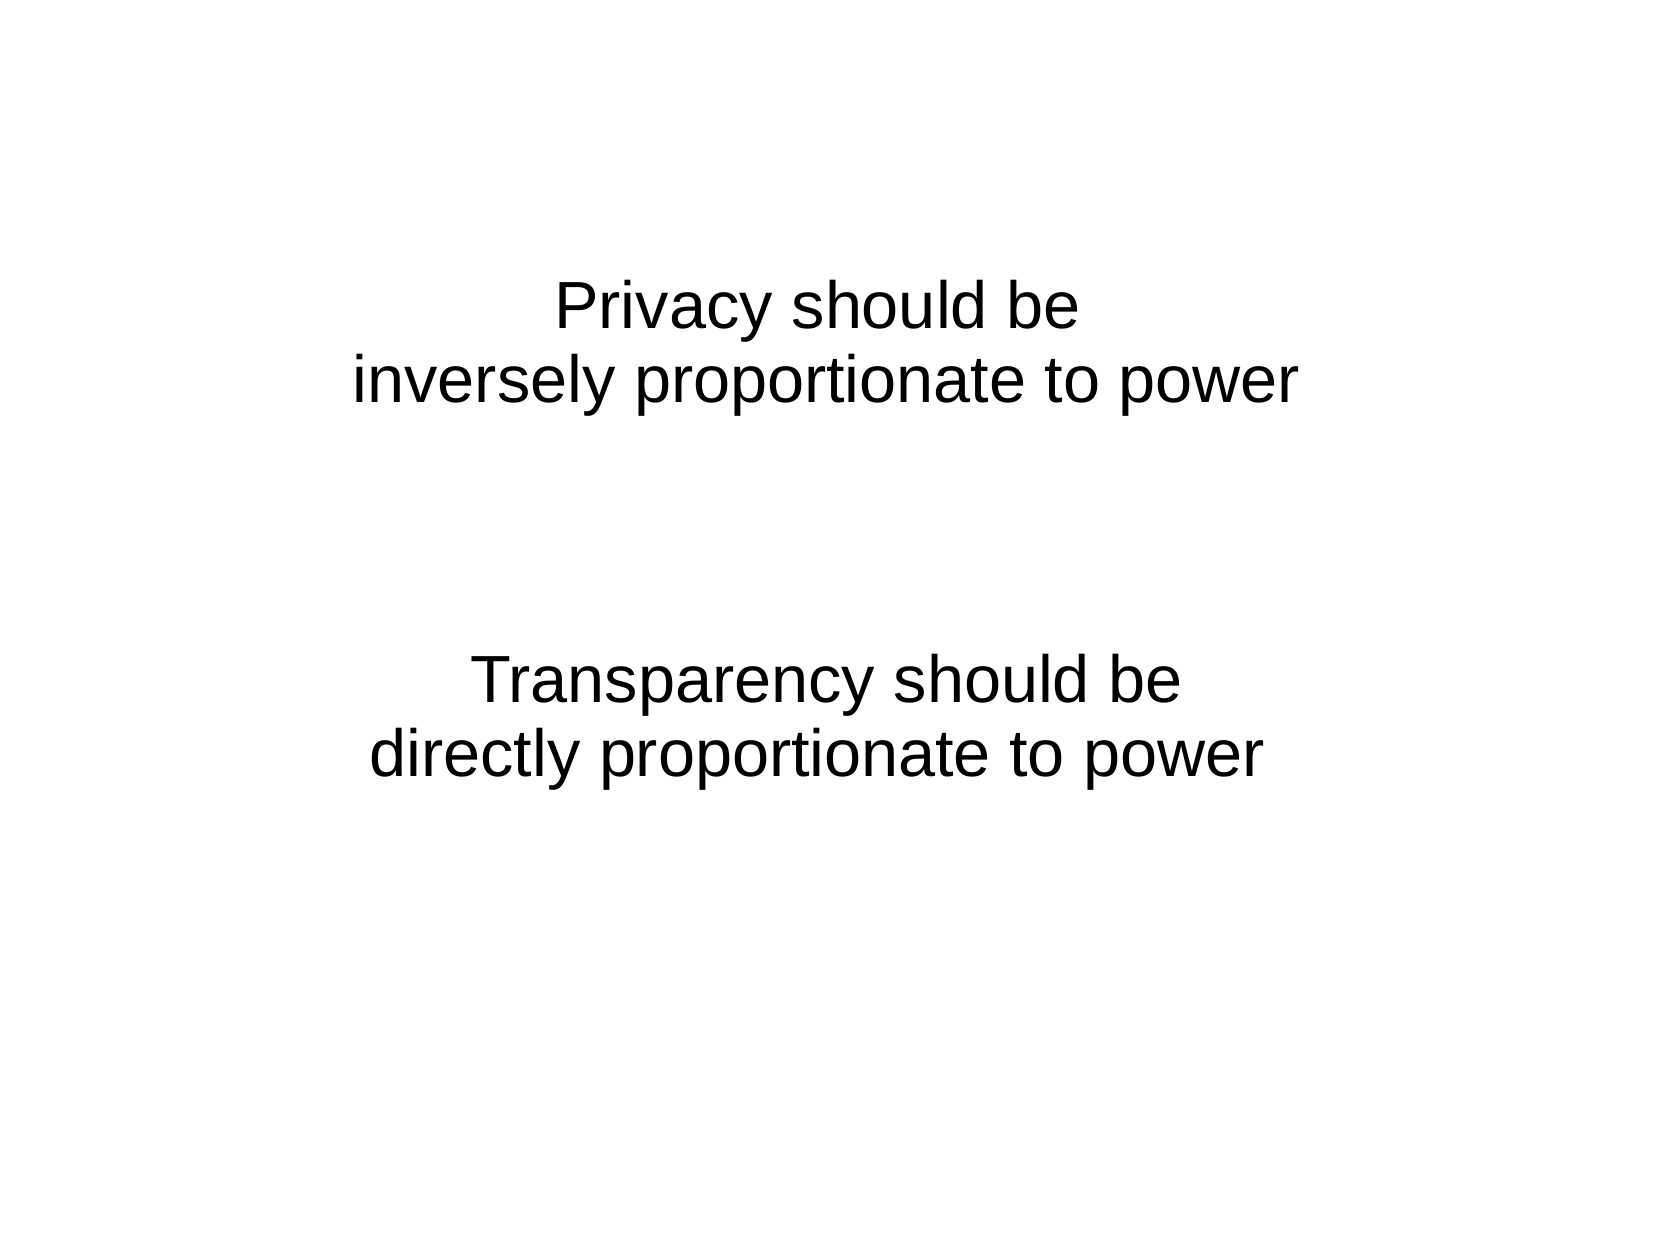

# Privacy should be
inversely proportionate to power
Transparency should be
directly proportionate to power